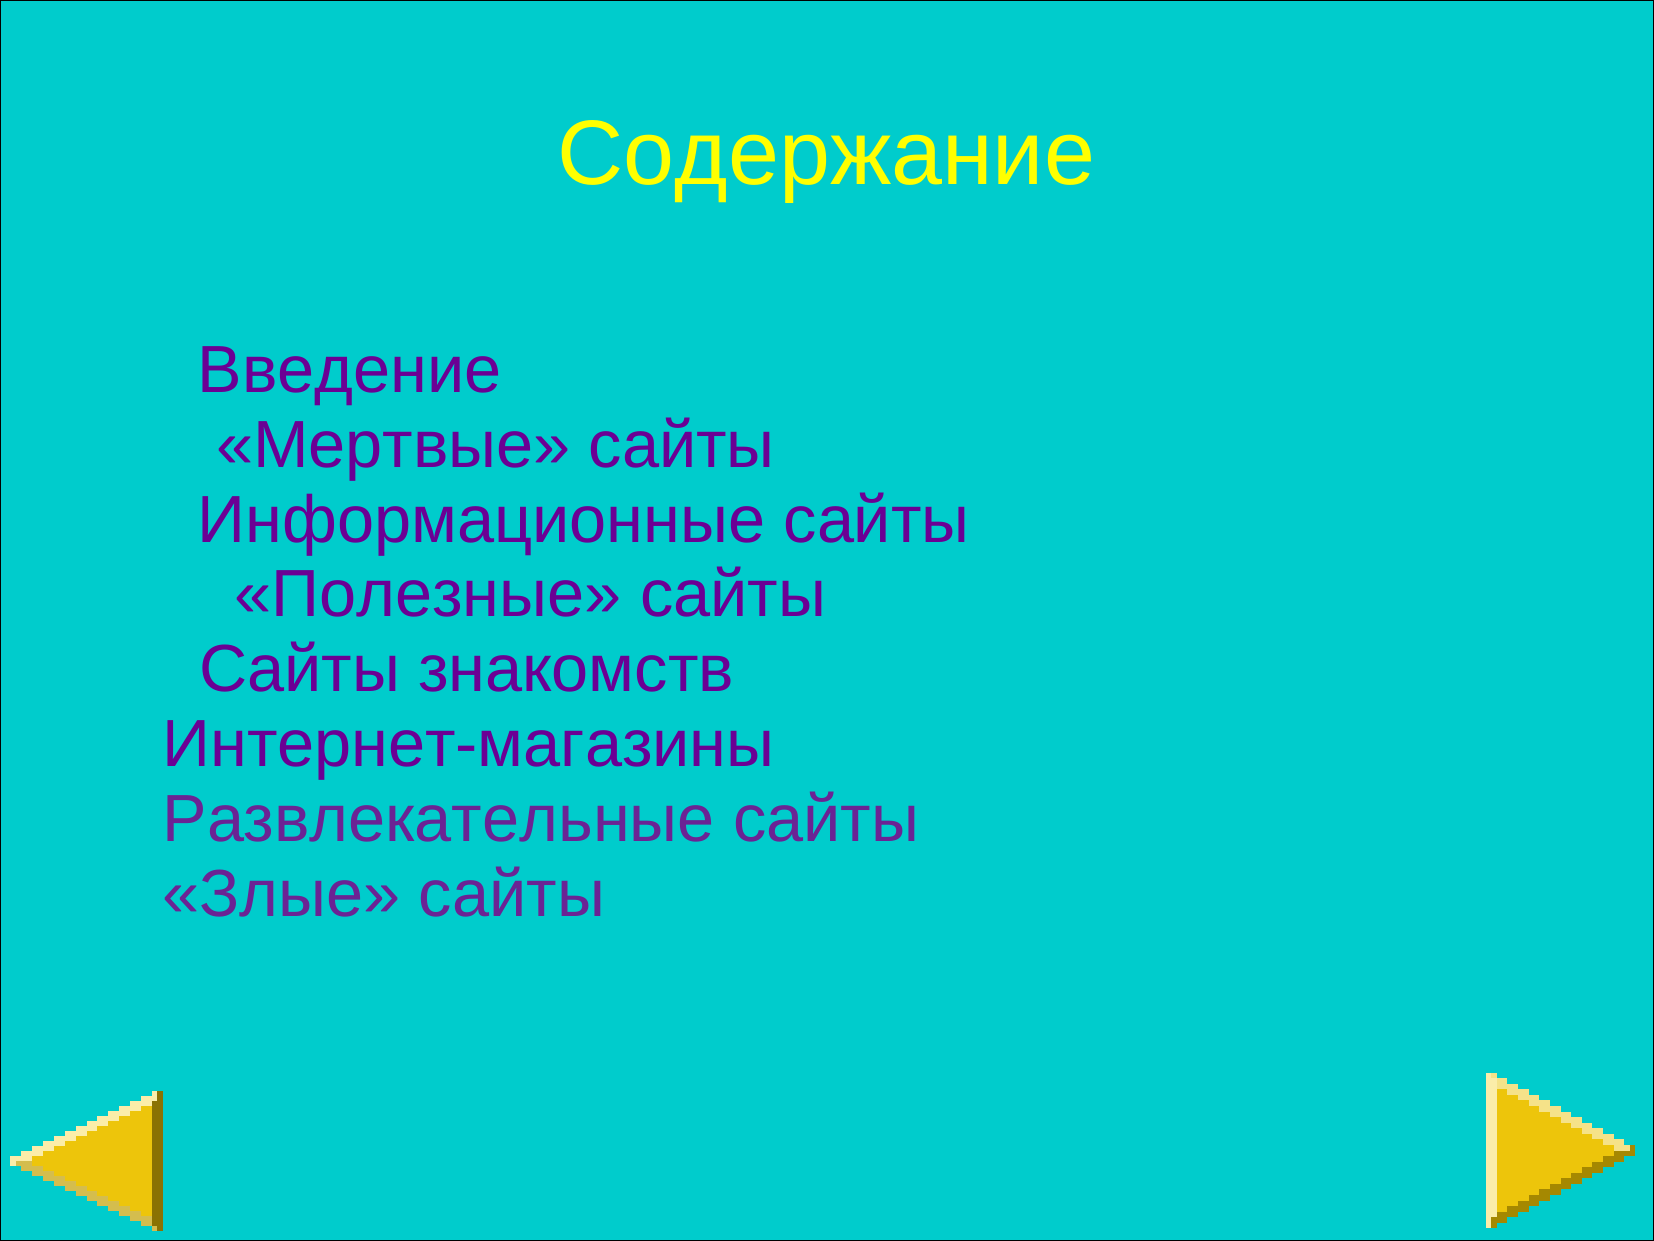

Содержание
#
Введение
 «Мертвые» сайты
Информационные сайты
 «Полезные» сайты
 Сайты знакомств
Интернет-магазины
Развлекательные сайты
«Злые» сайты